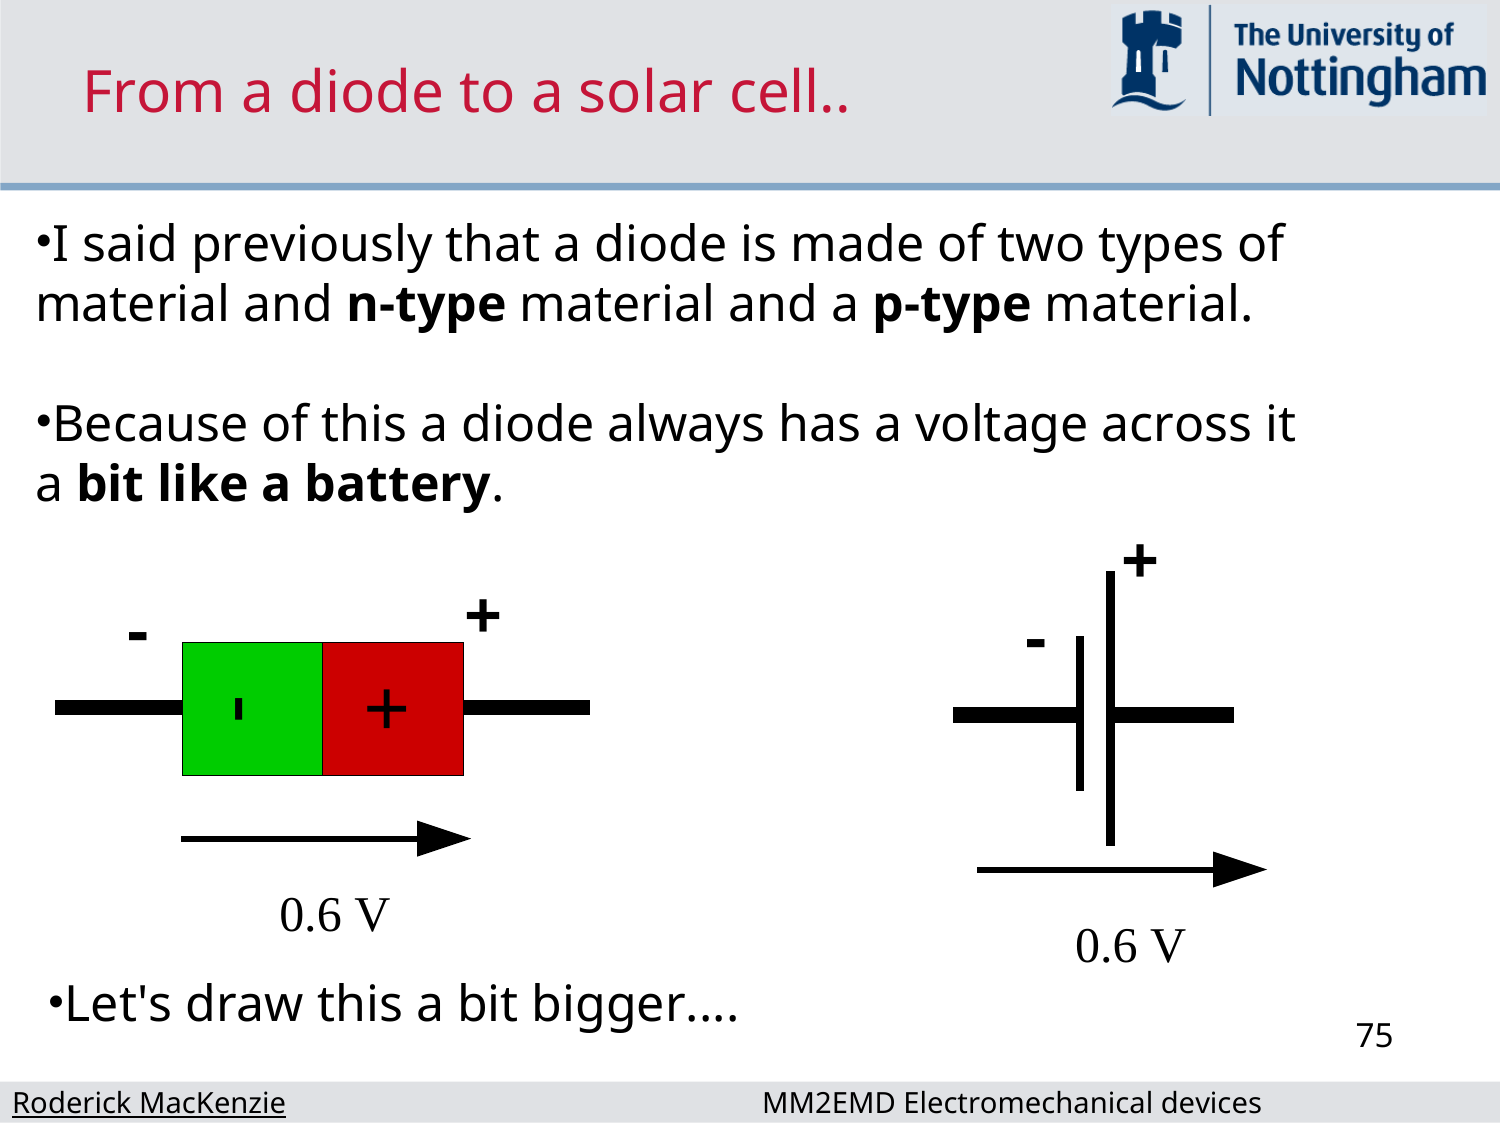

# From a diode to a solar cell..
I said previously that a diode is made of two types of material and n-type material and a p-type material.
Because of this a diode always has a voltage across it a bit like a battery.
+
+
-
-
-
+
0.6 V
0.6 V
Let's draw this a bit bigger....